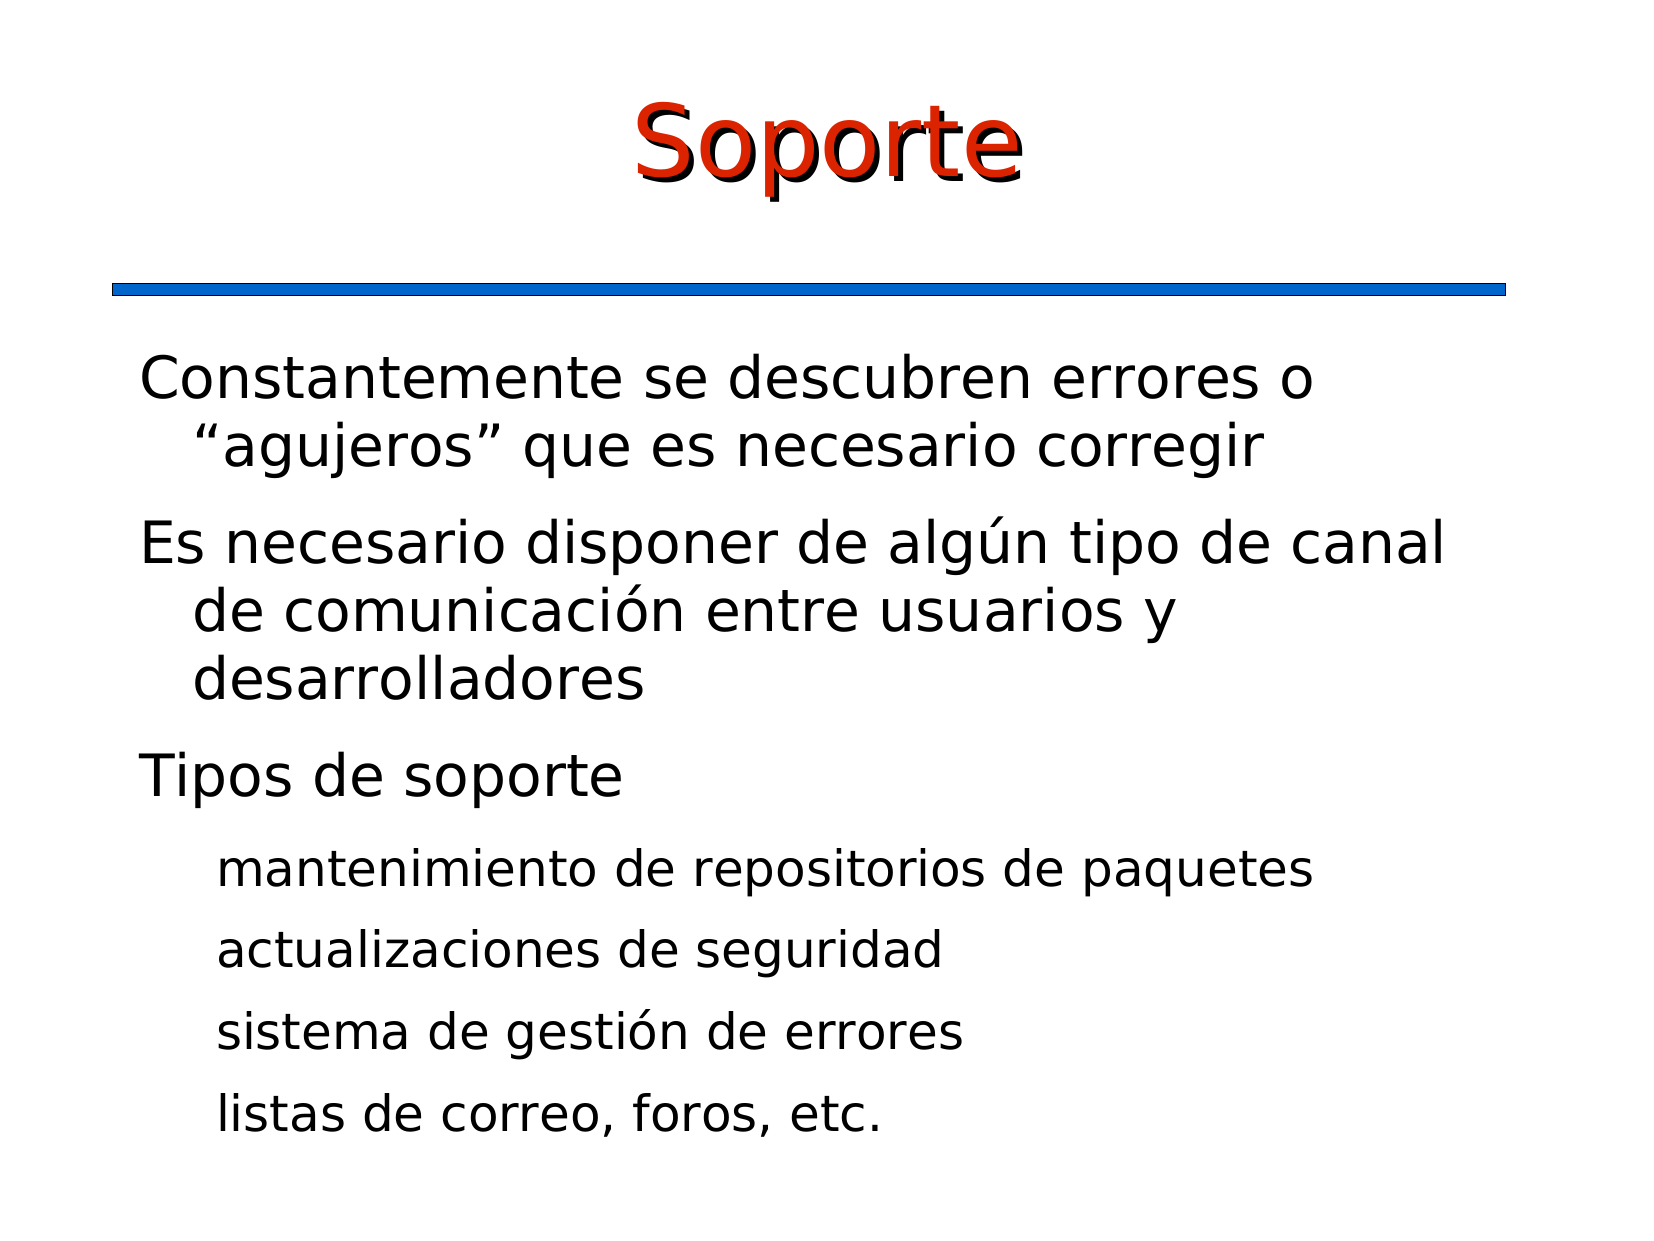

# Soporte
Constantemente se descubren errores o “agujeros” que es necesario corregir
Es necesario disponer de algún tipo de canal de comunicación entre usuarios y desarrolladores
Tipos de soporte
mantenimiento de repositorios de paquetes
actualizaciones de seguridad
sistema de gestión de errores
listas de correo, foros, etc.